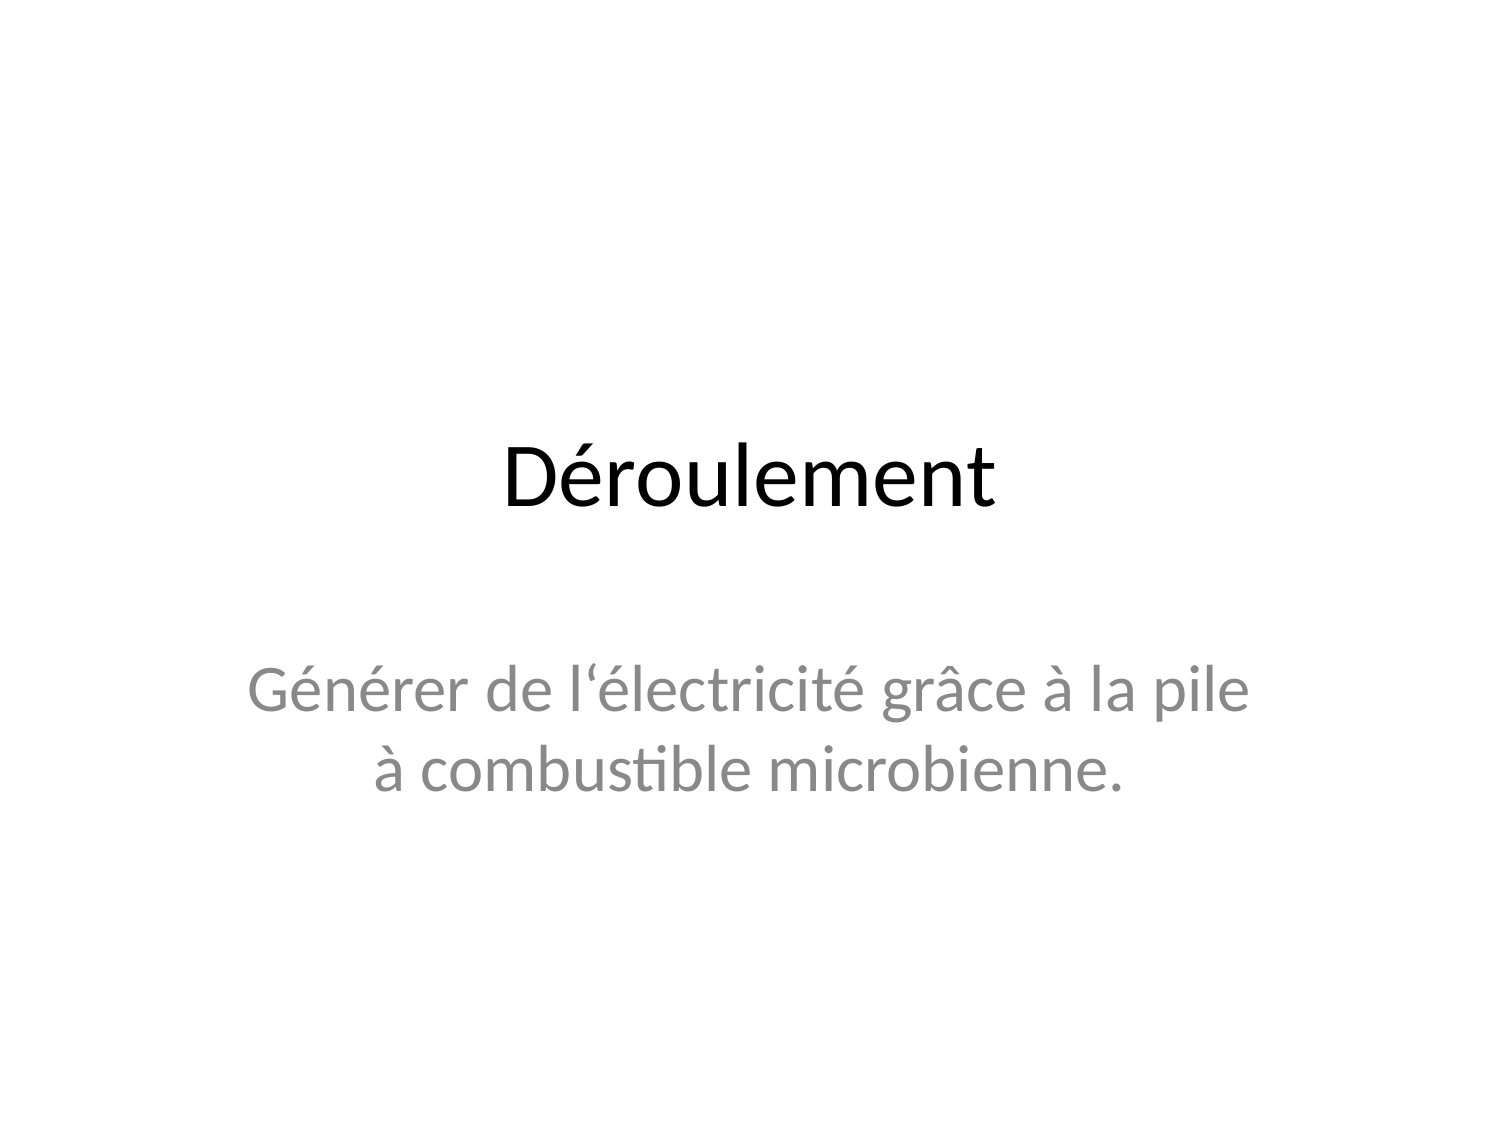

# Déroulement
Générer de l‘électricité grâce à la pile à combustible microbienne.